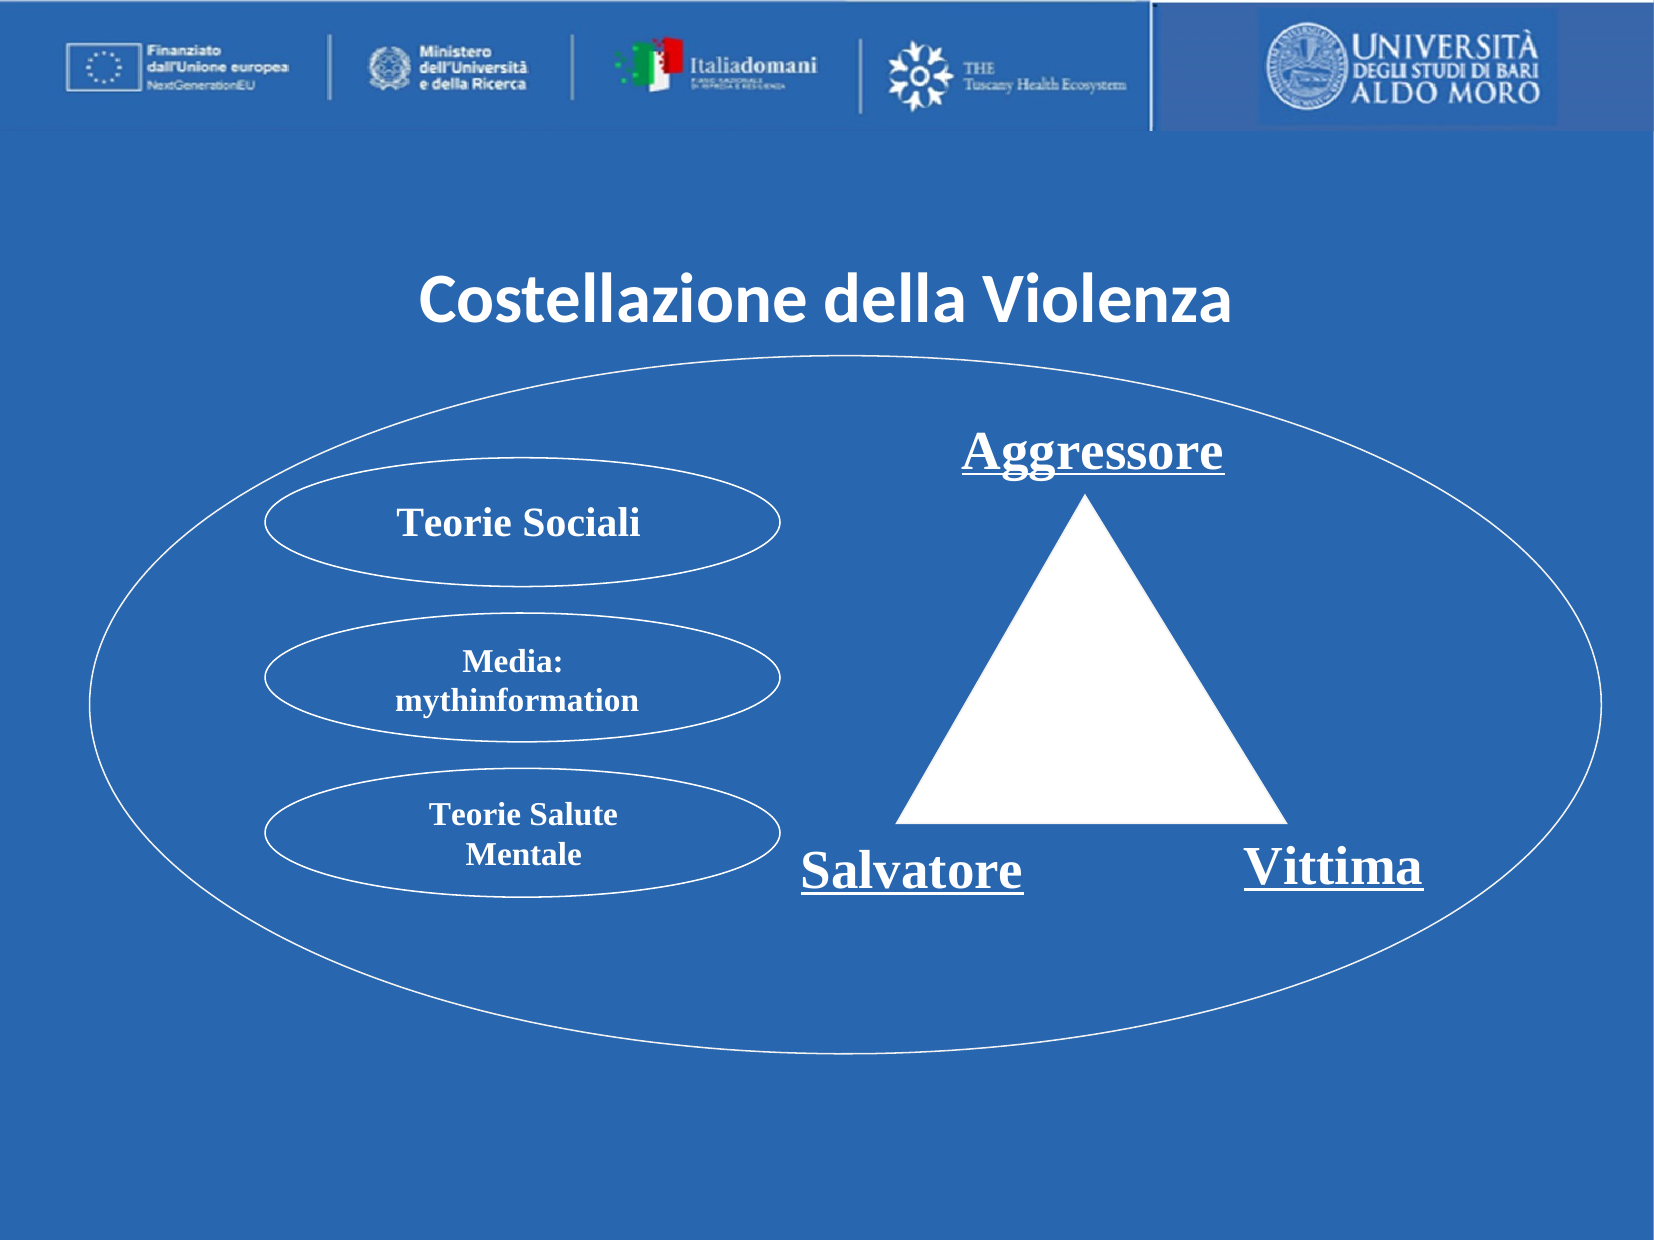

# Costellazione della Violenza
Aggressore
Teorie Sociali
Media:
mythinformation
Teorie Salute Mentale
Vittima
Salvatore